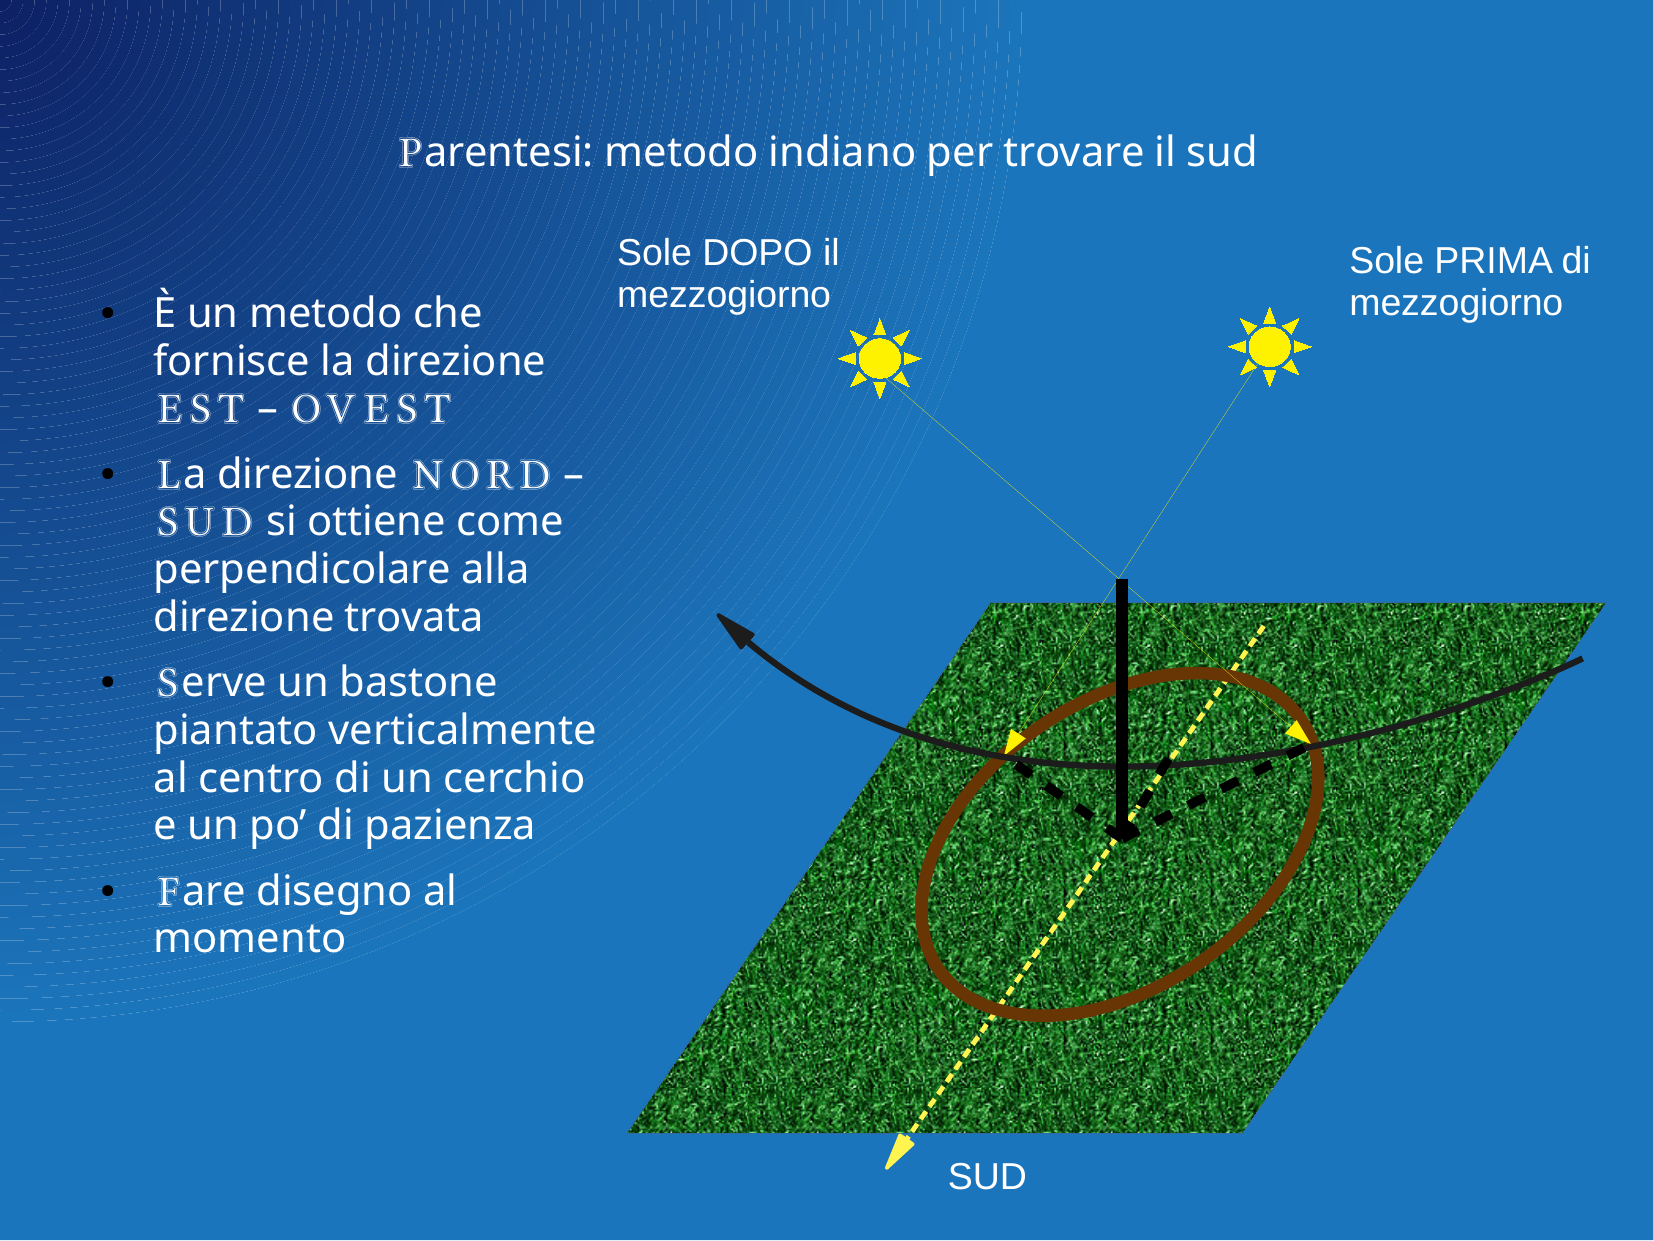

# Parentesi: metodo indiano per trovare il sud
Sole DOPO il mezzogiorno
Sole PRIMA di mezzogiorno
È un metodo che fornisce la direzione EST – OVEST
La direzione NORD – SUD si ottiene come perpendicolare alla direzione trovata
Serve un bastone piantato verticalmente al centro di un cerchio e un po’ di pazienza
Fare disegno al momento
SUD